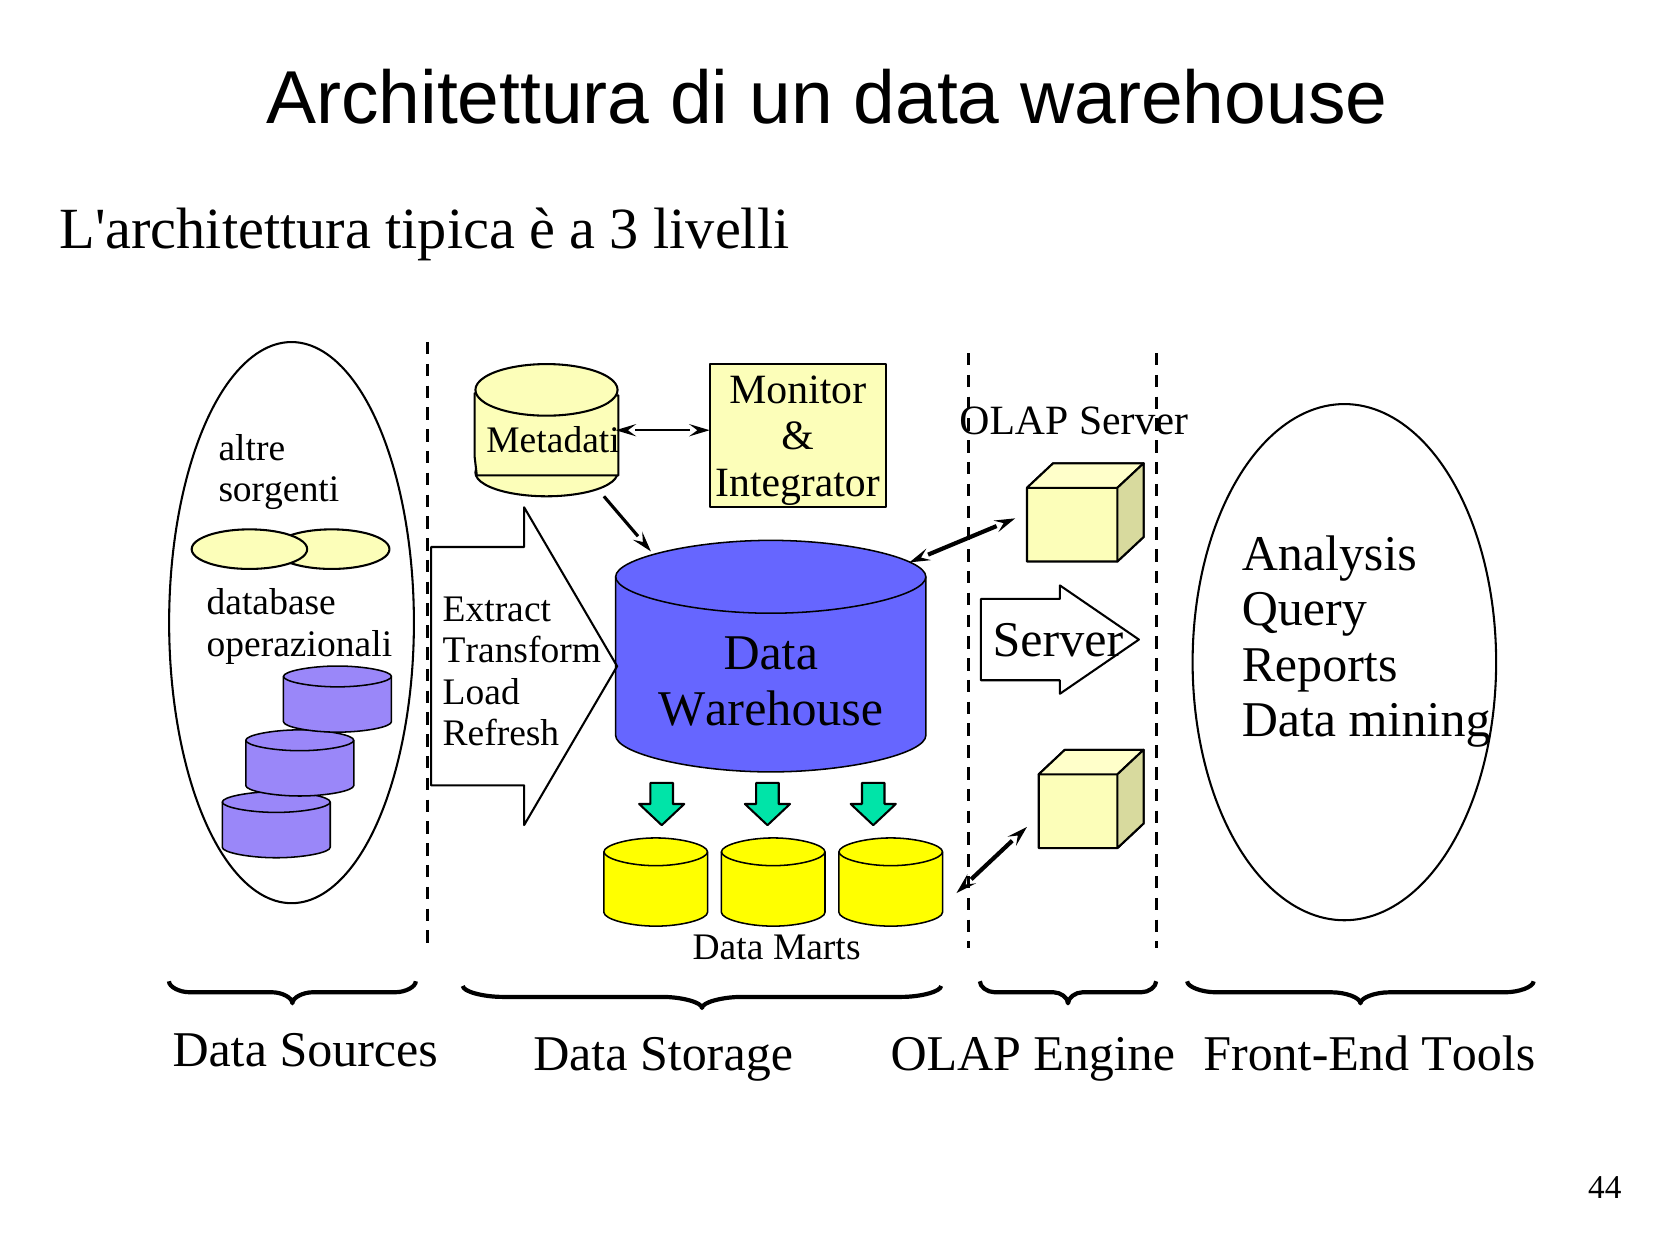

# Architettura di un data warehouse
L'architettura tipica è a 3 livelli
altre sorgenti
database
operazionali
Monitor
&
Integrator
OLAP Server
Metadati
Extract
Transform
Load
Refresh
Analysis
Query
Reports
Data mining
Server
Data
Warehouse
Data Marts
Data Sources
Data Storage
OLAP Engine
Front-End Tools